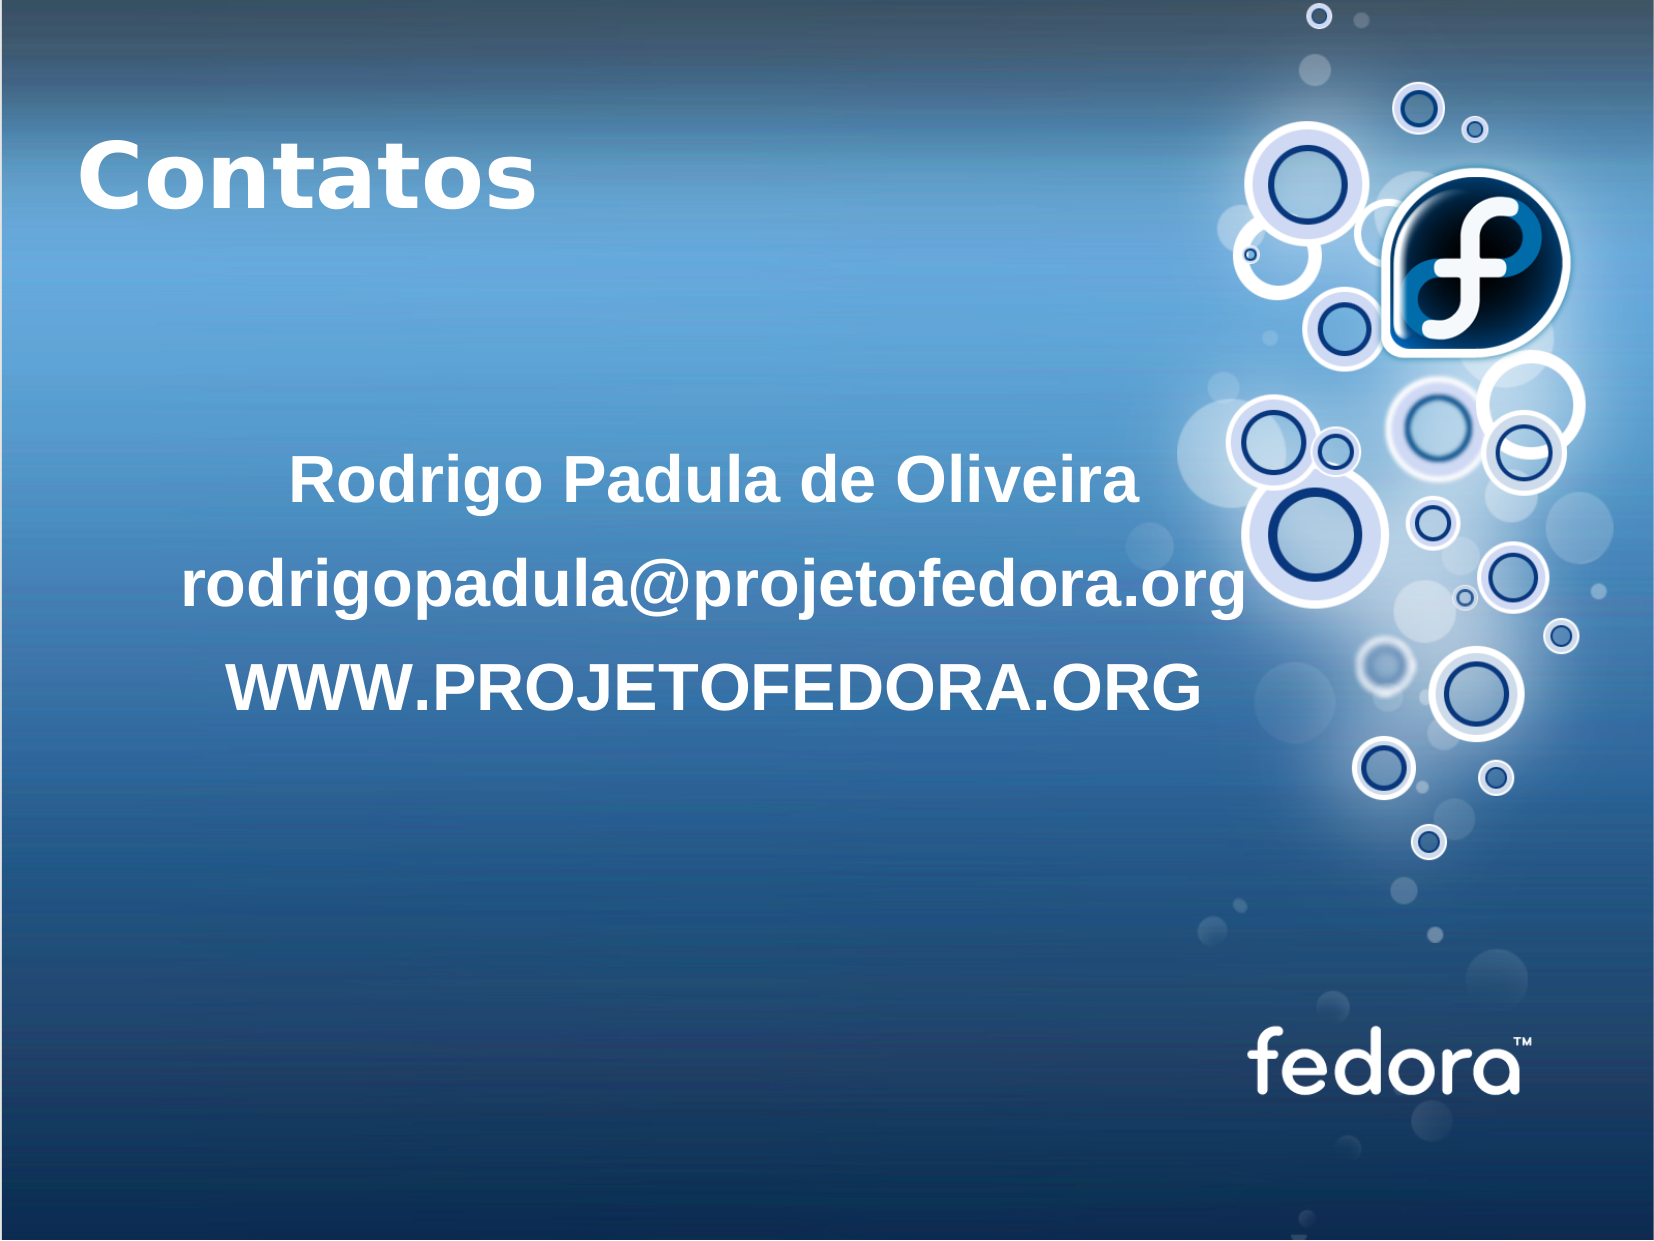

# Contatos
Rodrigo Padula de Oliveira
rodrigopadula@projetofedora.org
WWW.PROJETOFEDORA.ORG